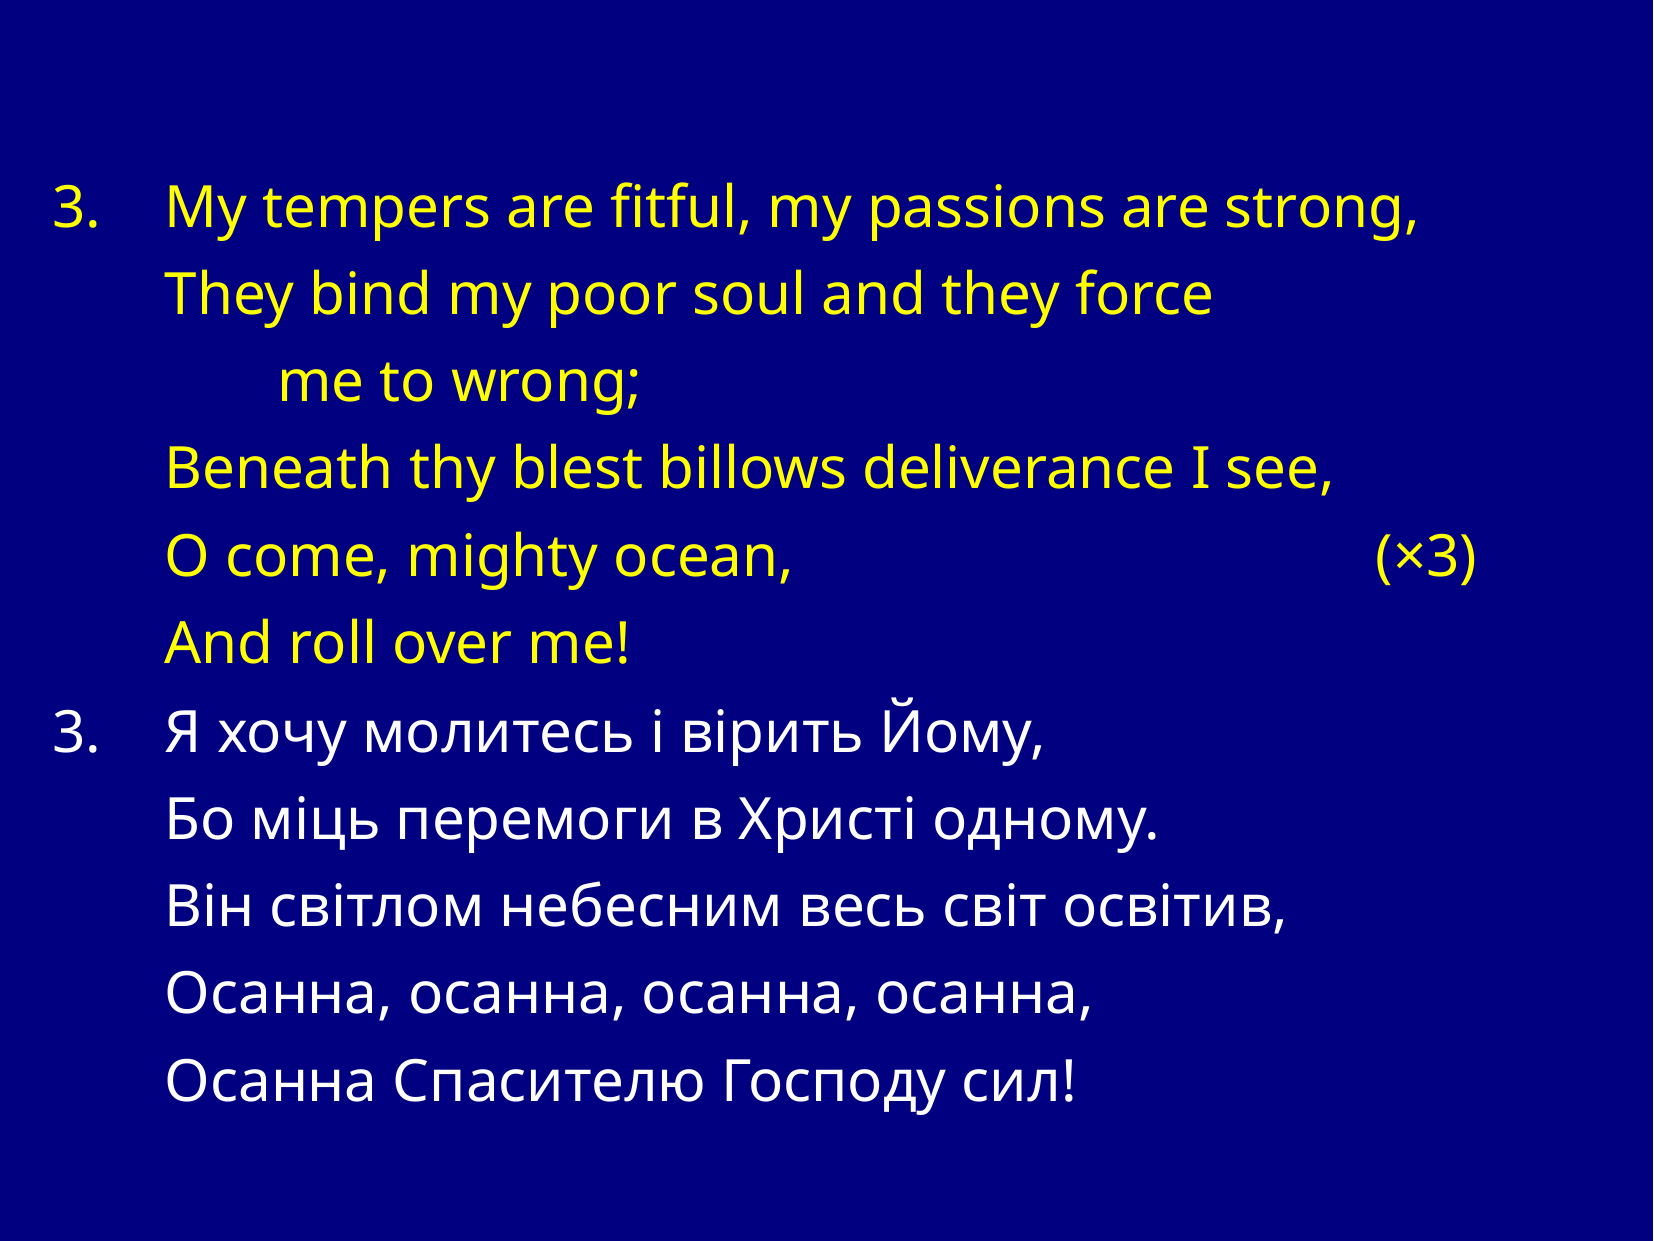

3.	My tempers are fitful, my passions are strong,
	They bind my poor soul and they force
		me to wrong;
	Beneath thy blest billows deliverance I see,
	O come, mighty ocean,	(×3)
	And roll over me!
3.	Я хочу молитесь і вірить Йому,
	Бо міць перемоги в Христі одному.
	Він світлом небесним весь світ освітив,
	Осанна, осанна, осанна, осанна,
	Осанна Спасителю Господу сил!